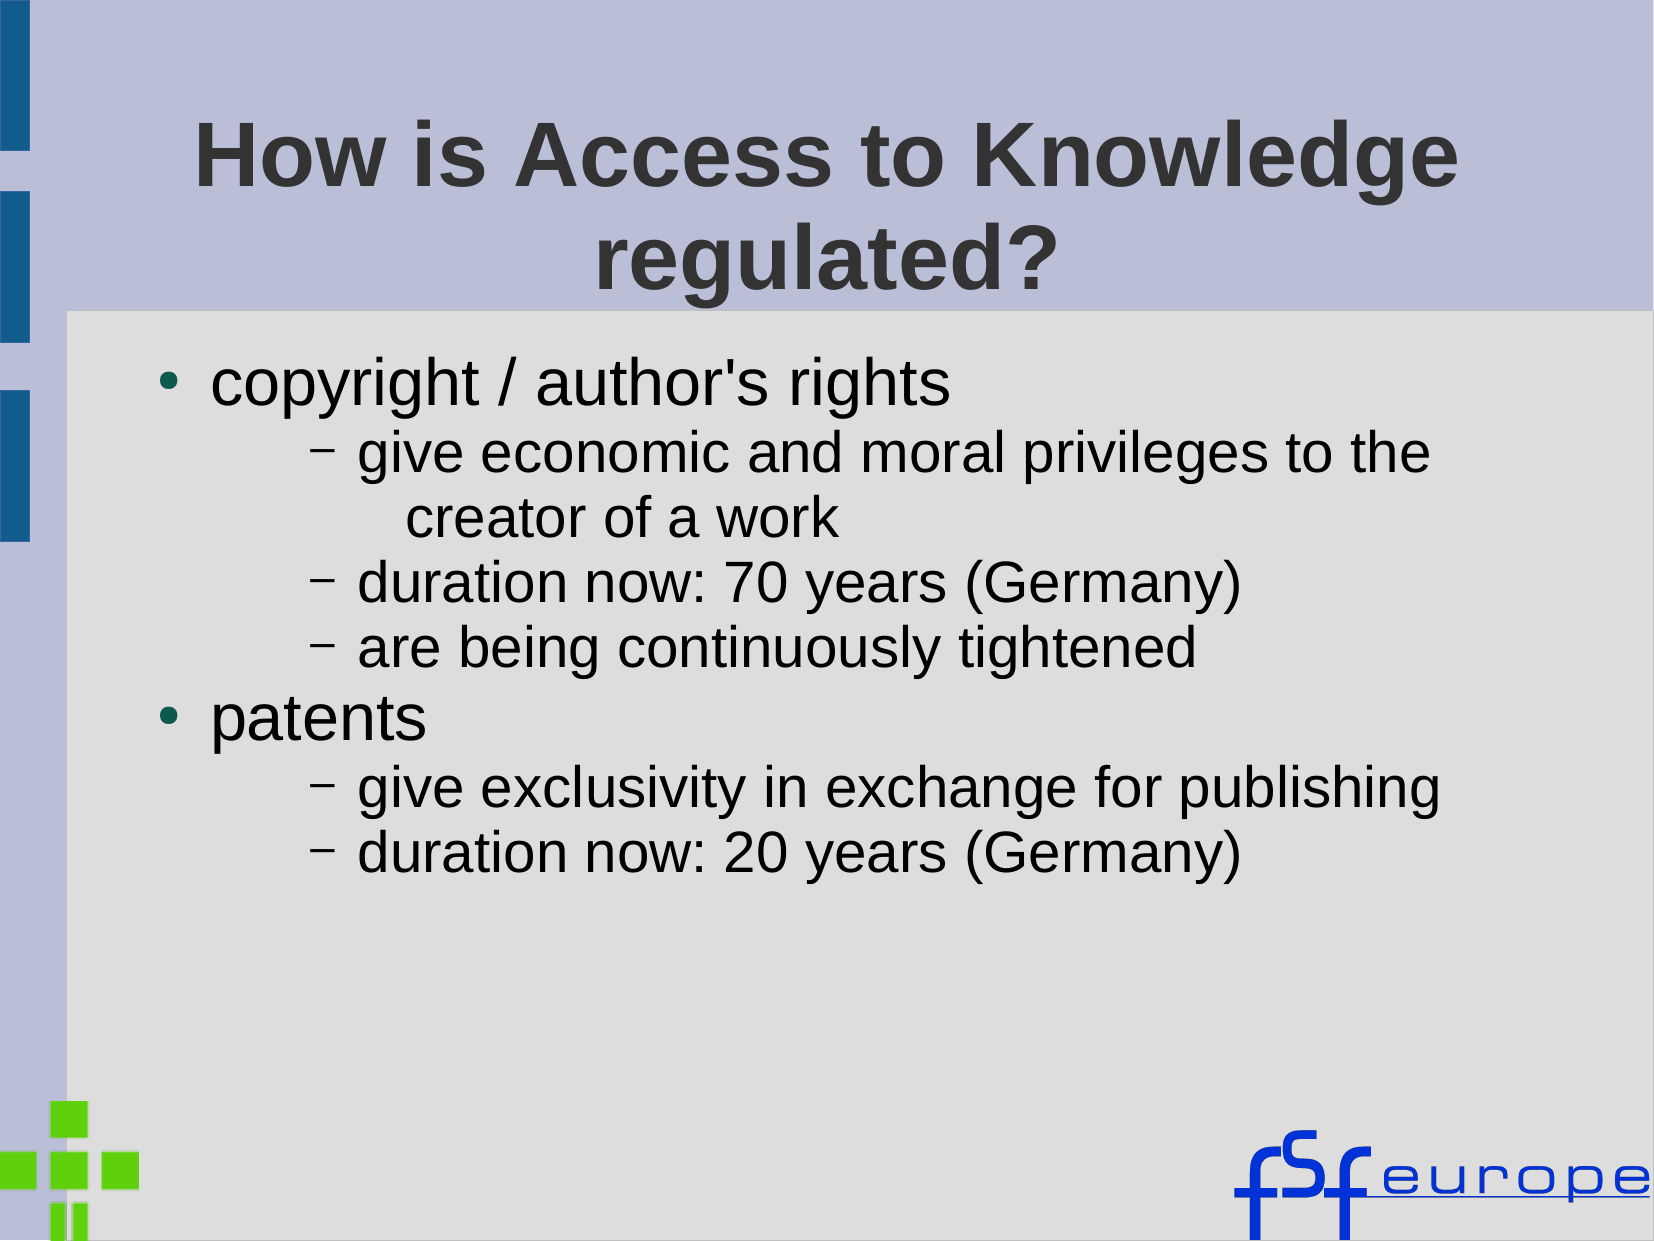

# How is Access to Knowledge regulated?
copyright / author's rights
give economic and moral privileges to the creator of a work
duration now: 70 years (Germany)
are being continuously tightened
patents
give exclusivity in exchange for publishing
duration now: 20 years (Germany)